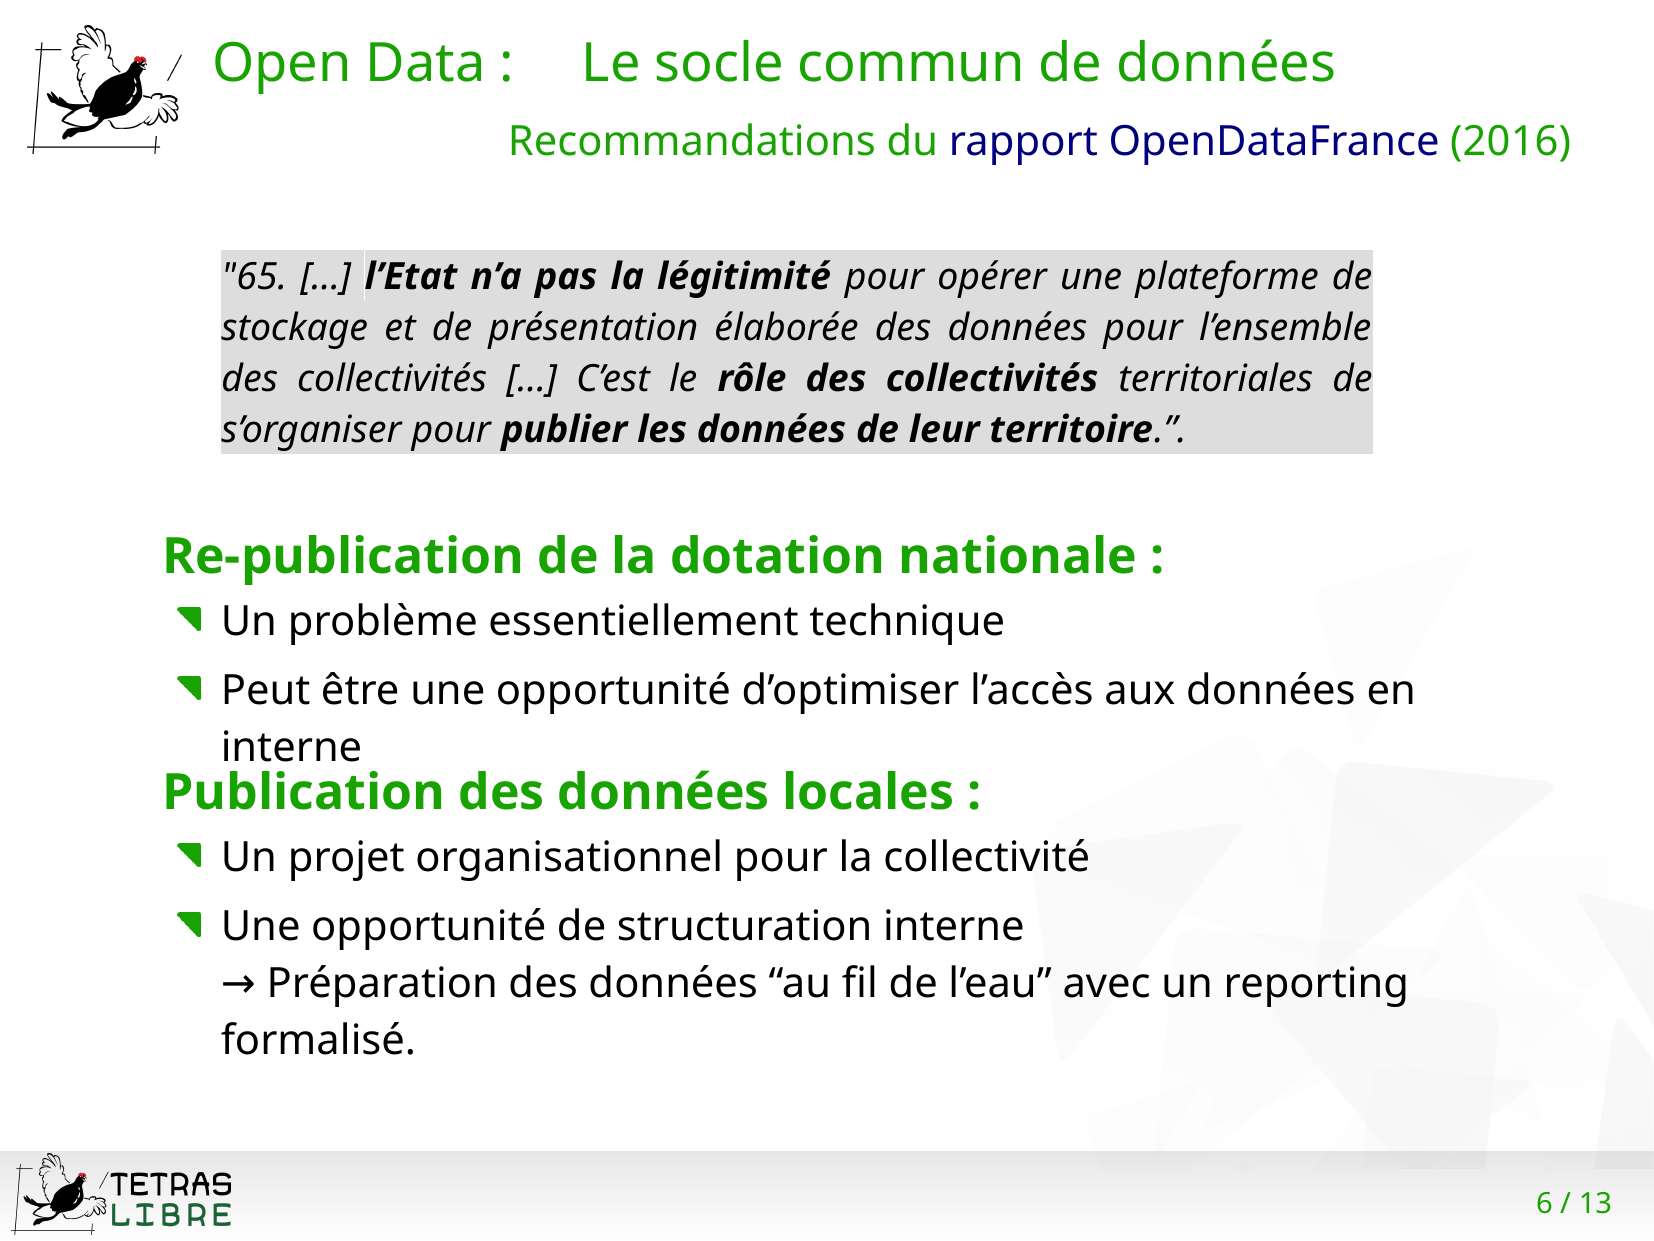

# Open Data : 	Le socle commun de données Recommandations du rapport OpenDataFrance (2016)
"65. […] l’Etat n’a pas la légitimité pour opérer une plateforme de stockage et de présentation élaborée des données pour l’ensemble des collectivités […] C’est le rôle des collectivités territoriales de s’organiser pour publier les données de leur territoire.”.
Re-publication de la dotation nationale :
Un problème essentiellement technique
Peut être une opportunité d’optimiser l’accès aux données en interne
Publication des données locales :
Un projet organisationnel pour la collectivité
Une opportunité de structuration interne 
→ Préparation des données “au fil de l’eau” avec un reporting formalisé.